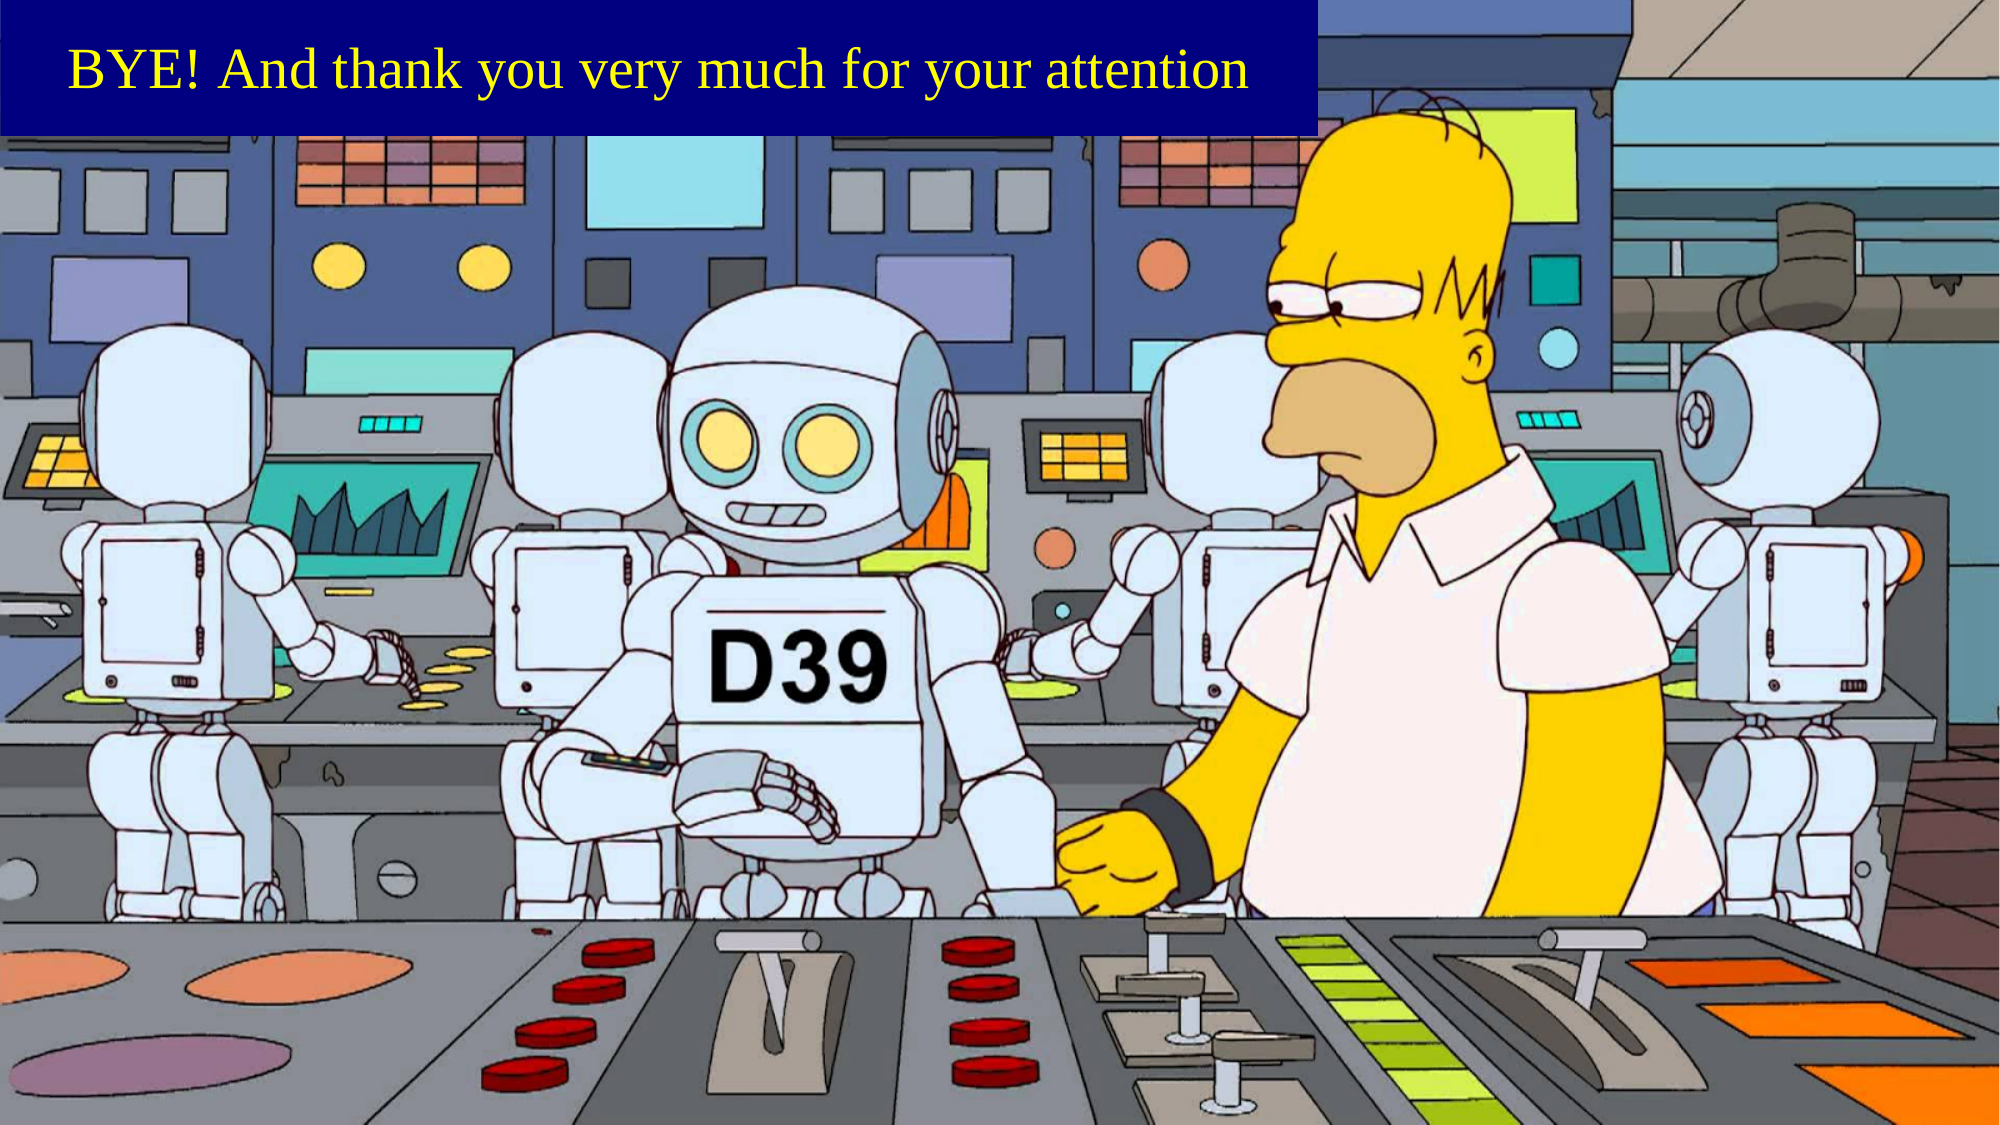

# BYE! And thank you very much for your attention